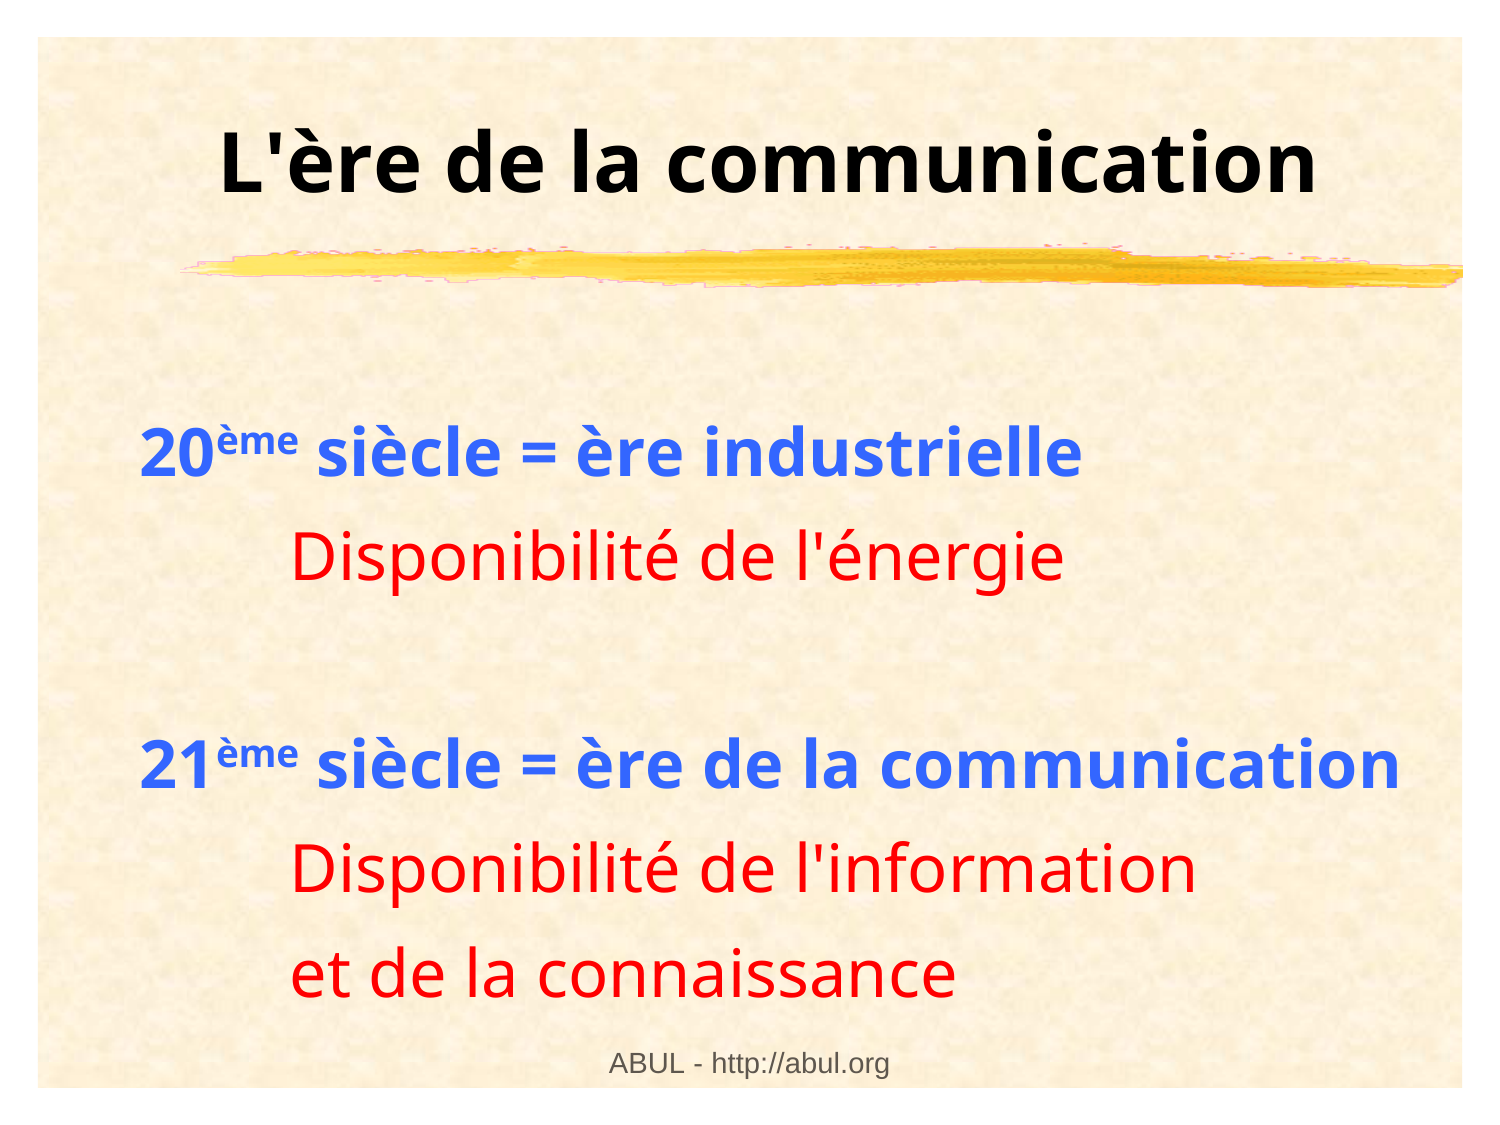

# L'ère de la communication
20ème siècle = ère industrielle
	Disponibilité de l'énergie
21ème siècle = ère de la communication
	Disponibilité de l'information
	et de la connaissance